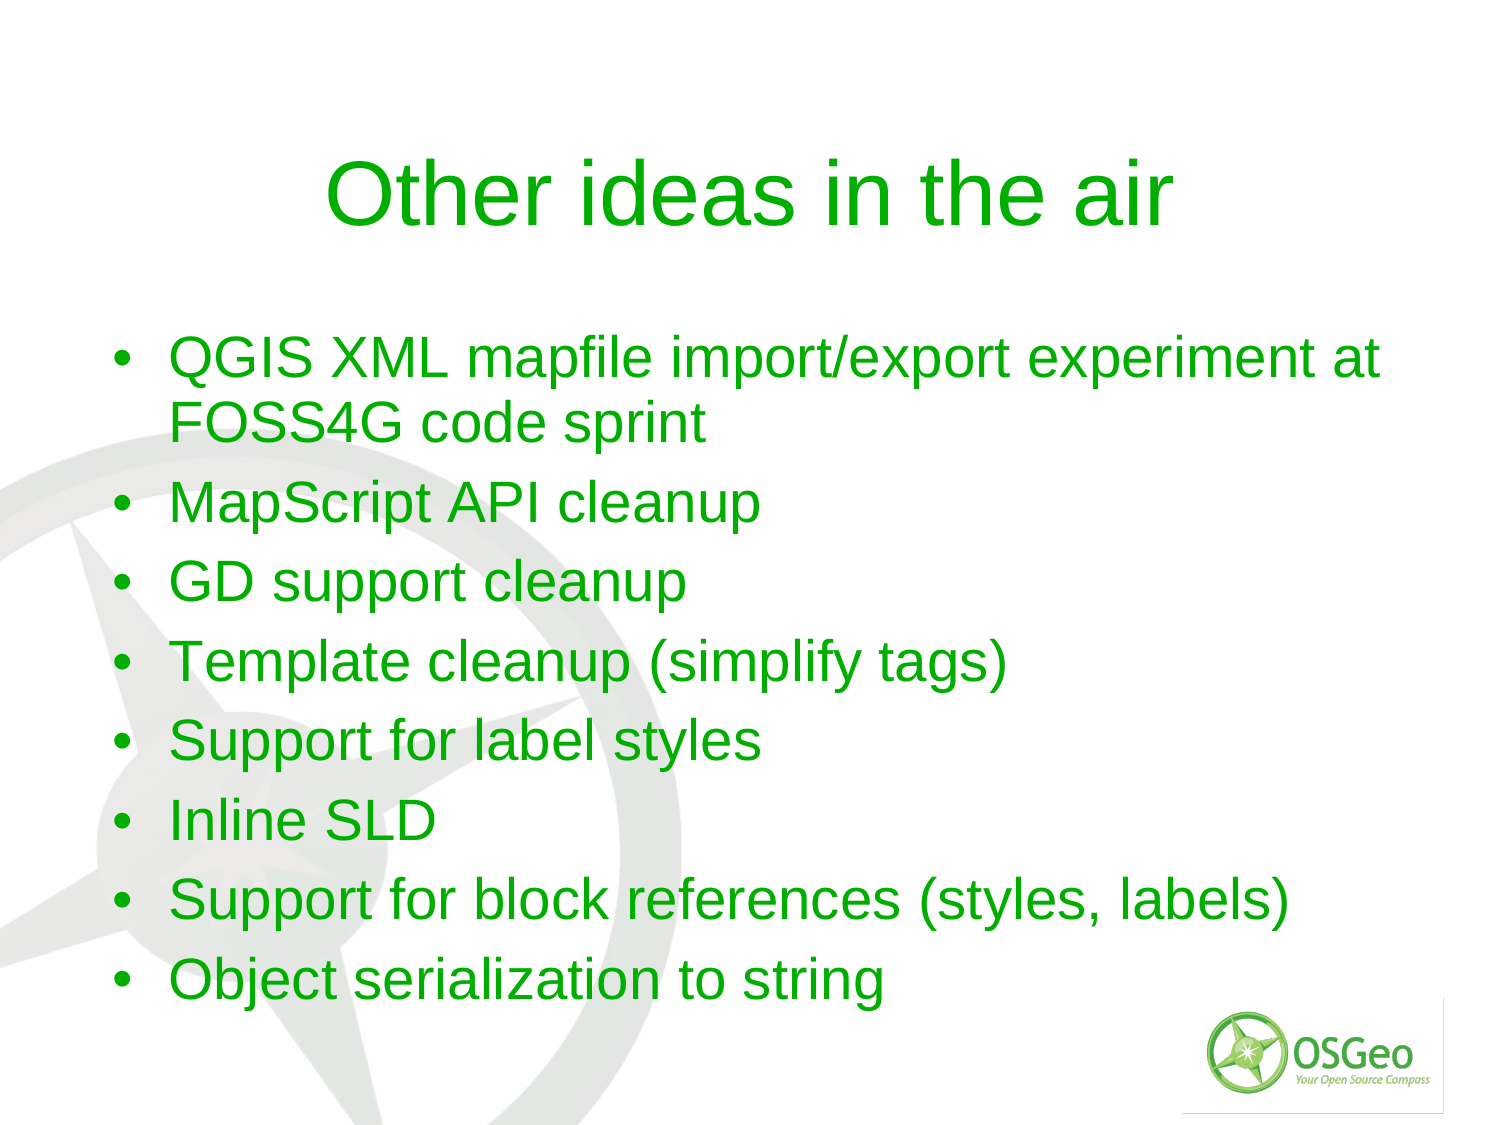

# Other ideas in the air
QGIS XML mapfile import/export experiment at FOSS4G code sprint
MapScript API cleanup
GD support cleanup
Template cleanup (simplify tags)
Support for label styles
Inline SLD
Support for block references (styles, labels)
Object serialization to string